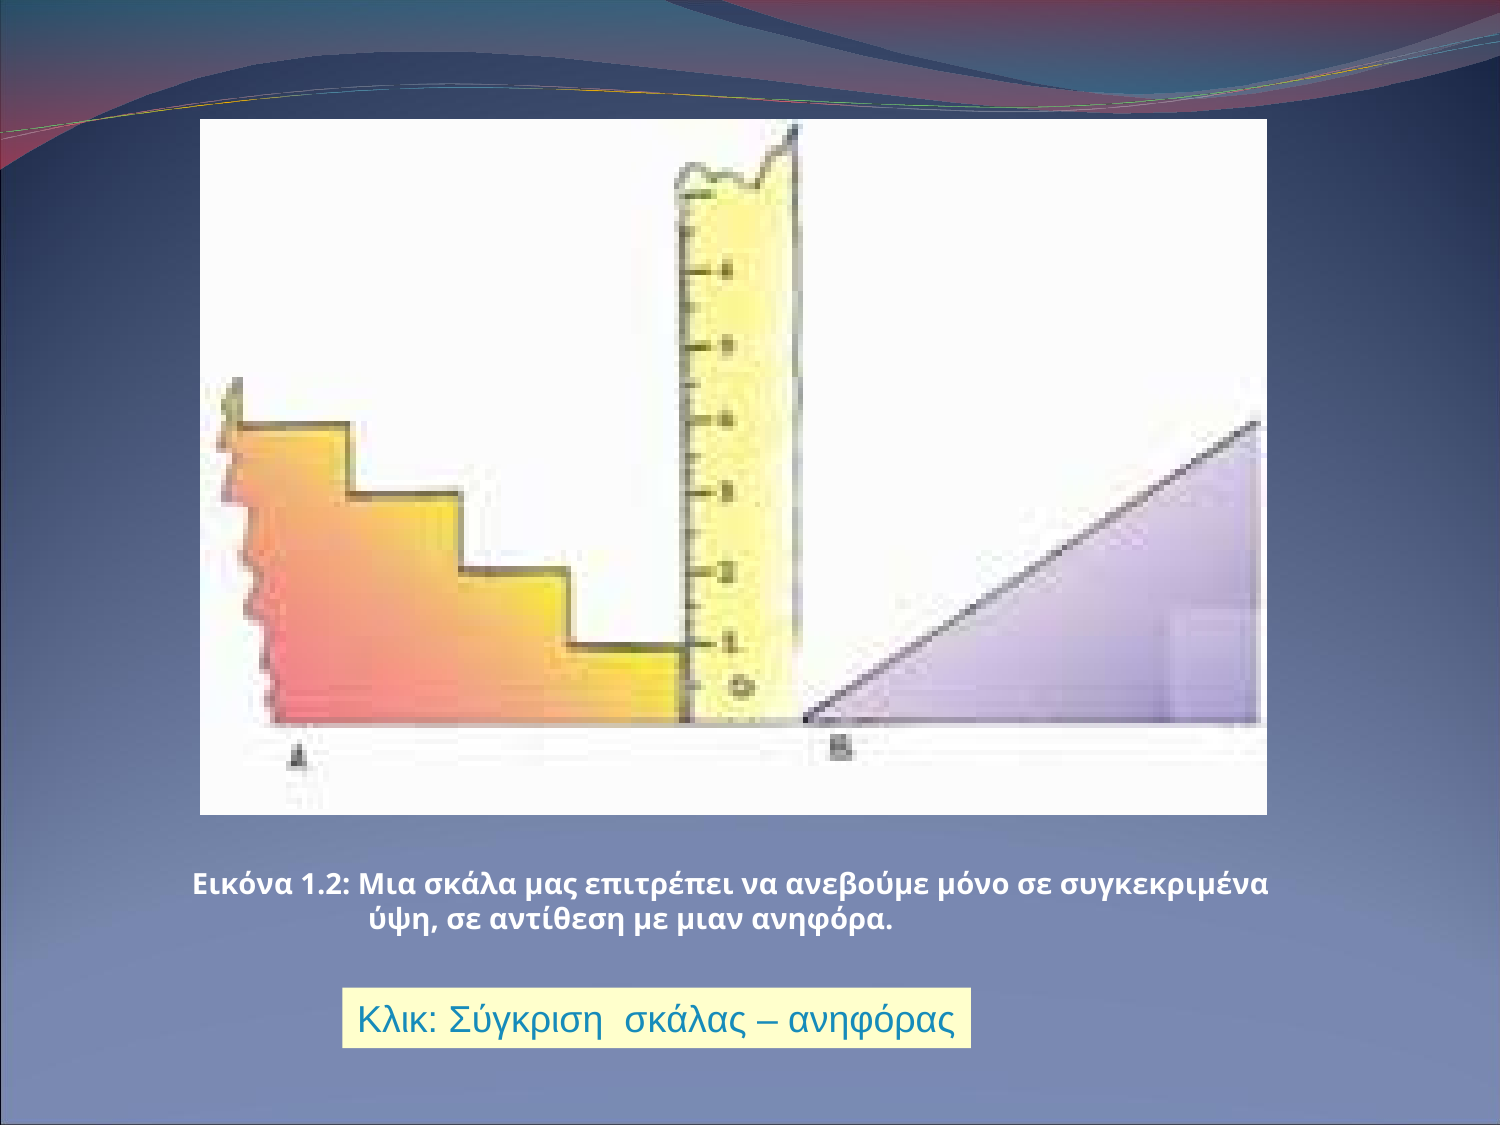

Εικόνα 1.2: Μια σκάλα μας επιτρέπει να ανεβούμε μόνο σε συγκεκριμένα ύψη, σε αντίθεση με μιαν ανηφόρα.
Κλικ: Σύγκριση σκάλας – ανηφόρας